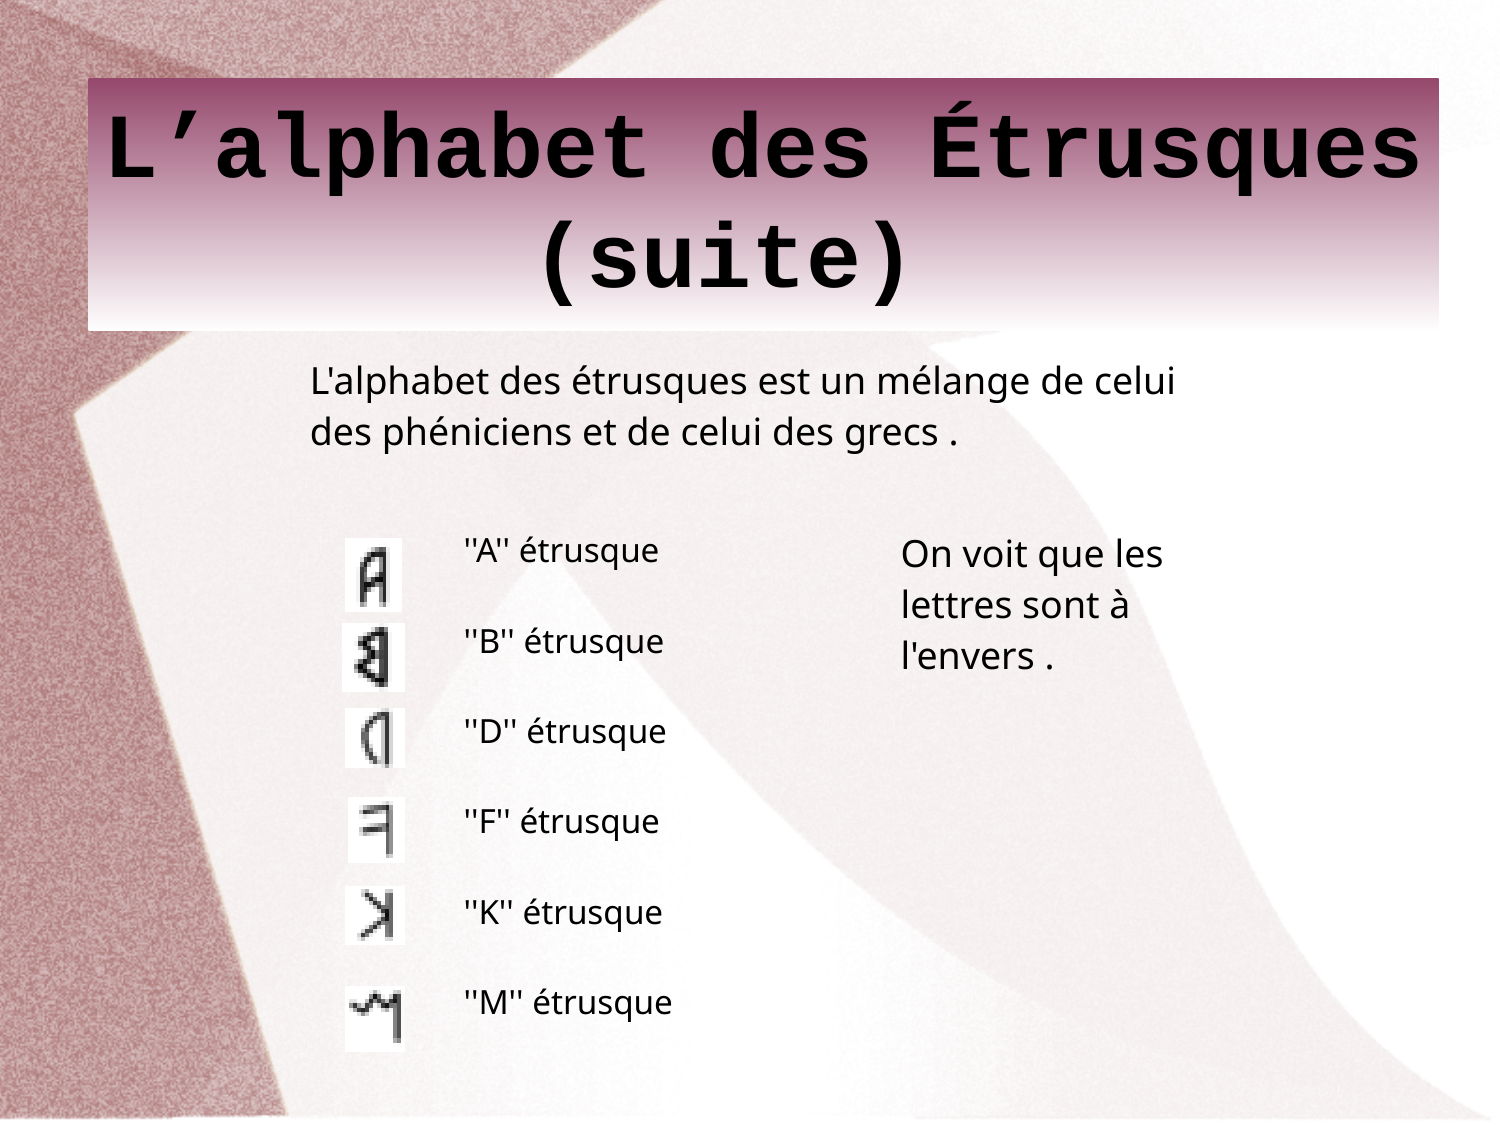

# L’alphabet des Étrusques (suite)
L'alphabet des étrusques est un mélange de celui des phéniciens et de celui des grecs .
''A'' étrusque
''B'' étrusque
''D'' étrusque
''F'' étrusque
''K'' étrusque
''M'' étrusque
On voit que les lettres sont à l'envers .